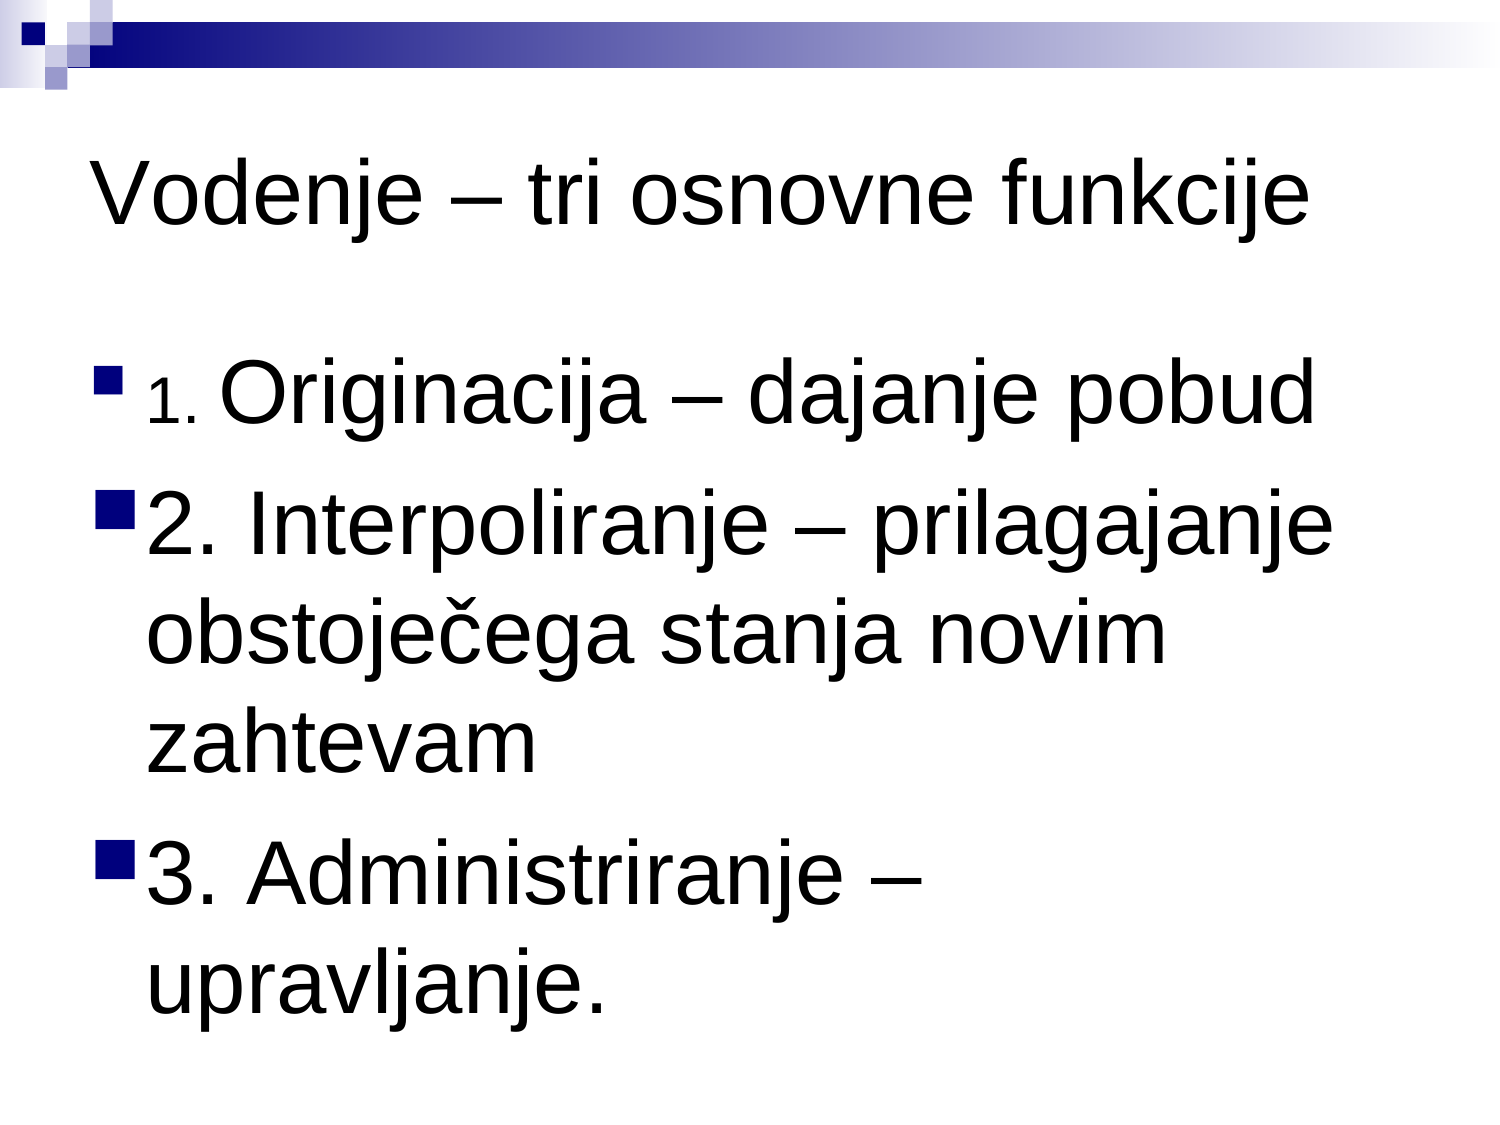

# Vodenje – tri osnovne funkcije
1. Originacija – dajanje pobud
2. Interpoliranje – prilagajanje obstoječega stanja novim zahtevam
3. Administriranje – upravljanje.